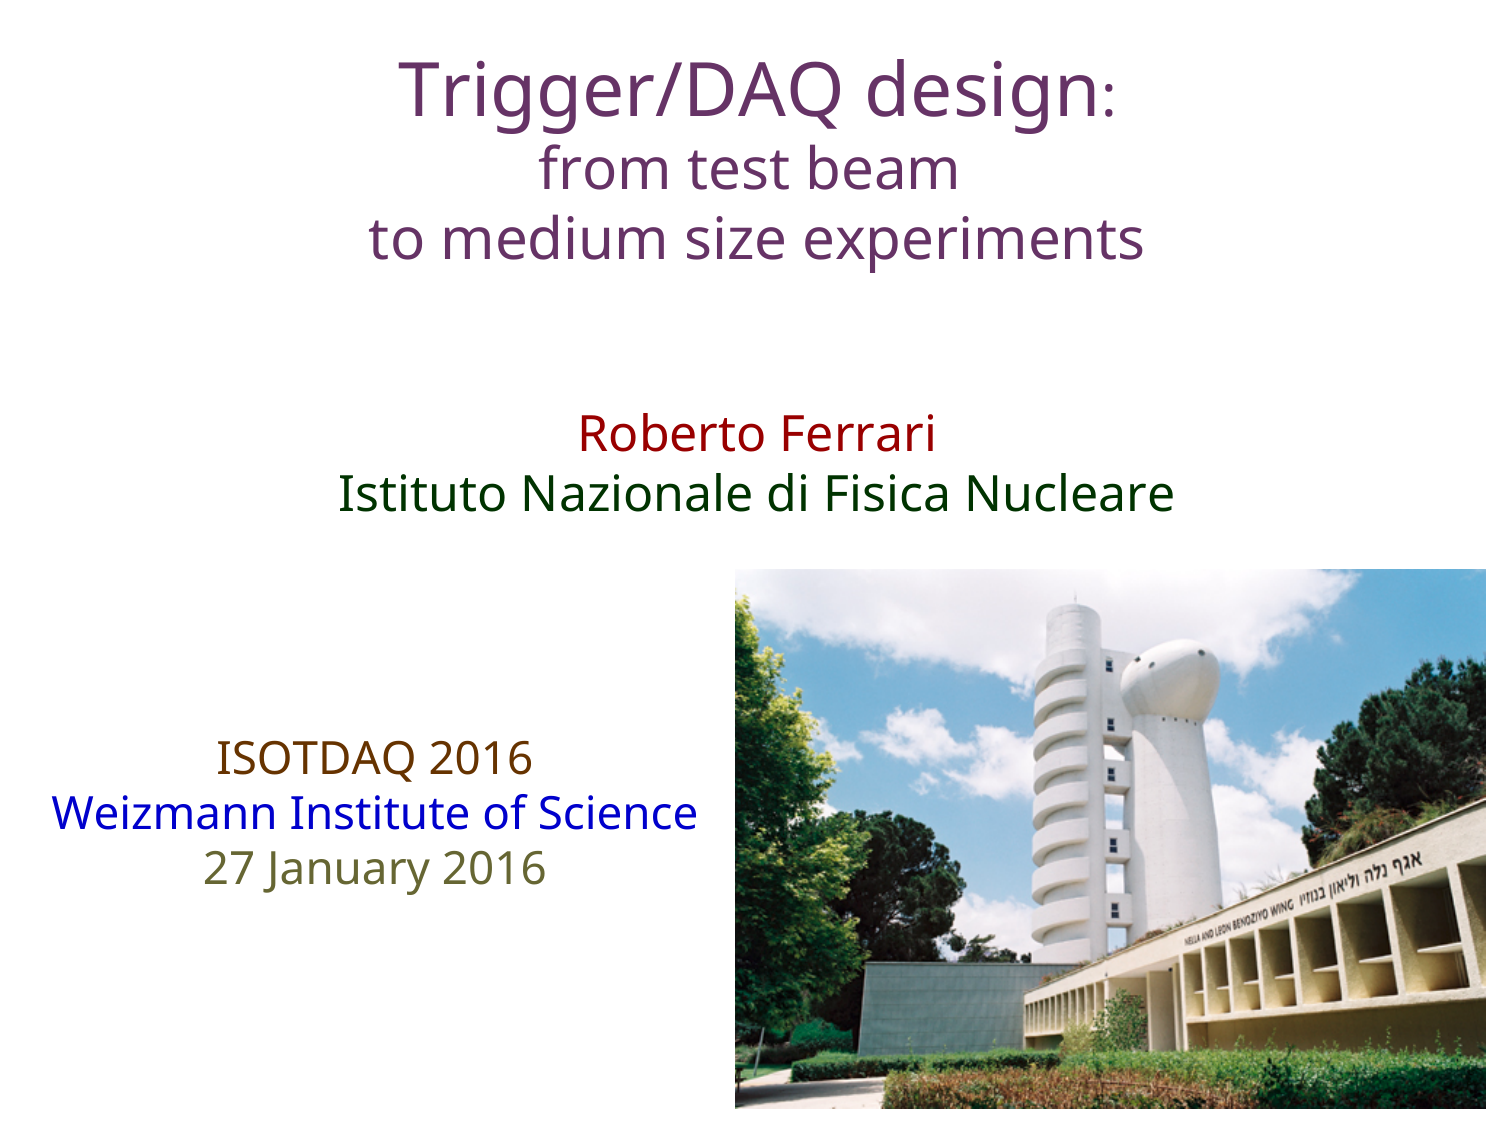

# Trigger/DAQ design: from test beam to medium size experiments Roberto Ferrari Istituto Nazionale di Fisica Nucleare
ISOTDAQ 2016
Weizmann Institute of Science
27 January 2016